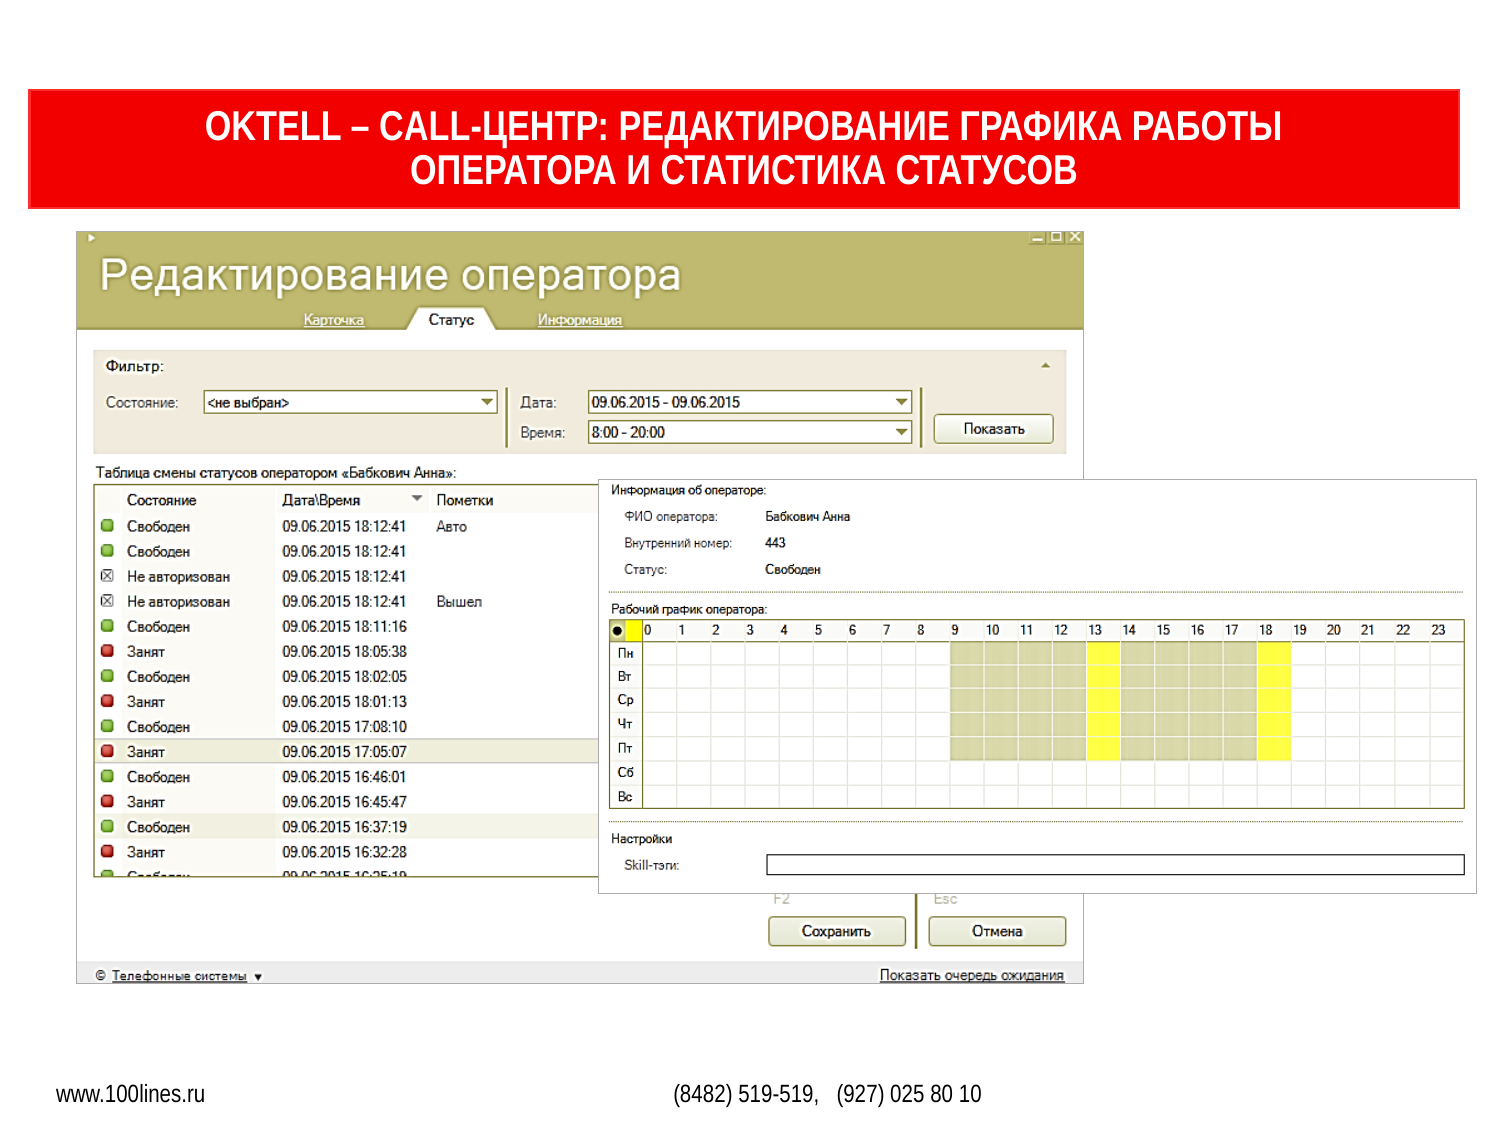

OKTELL – CALL-ЦЕНТР: РЕДАКТИРОВАНИЕ ГРАФИКА РАБОТЫ
ОПЕРАТОРА И СТАТИСТИКА СТАТУСОВ
www.100lines.ru		 		 			 (8482) 519-519, (927) 025 80 10